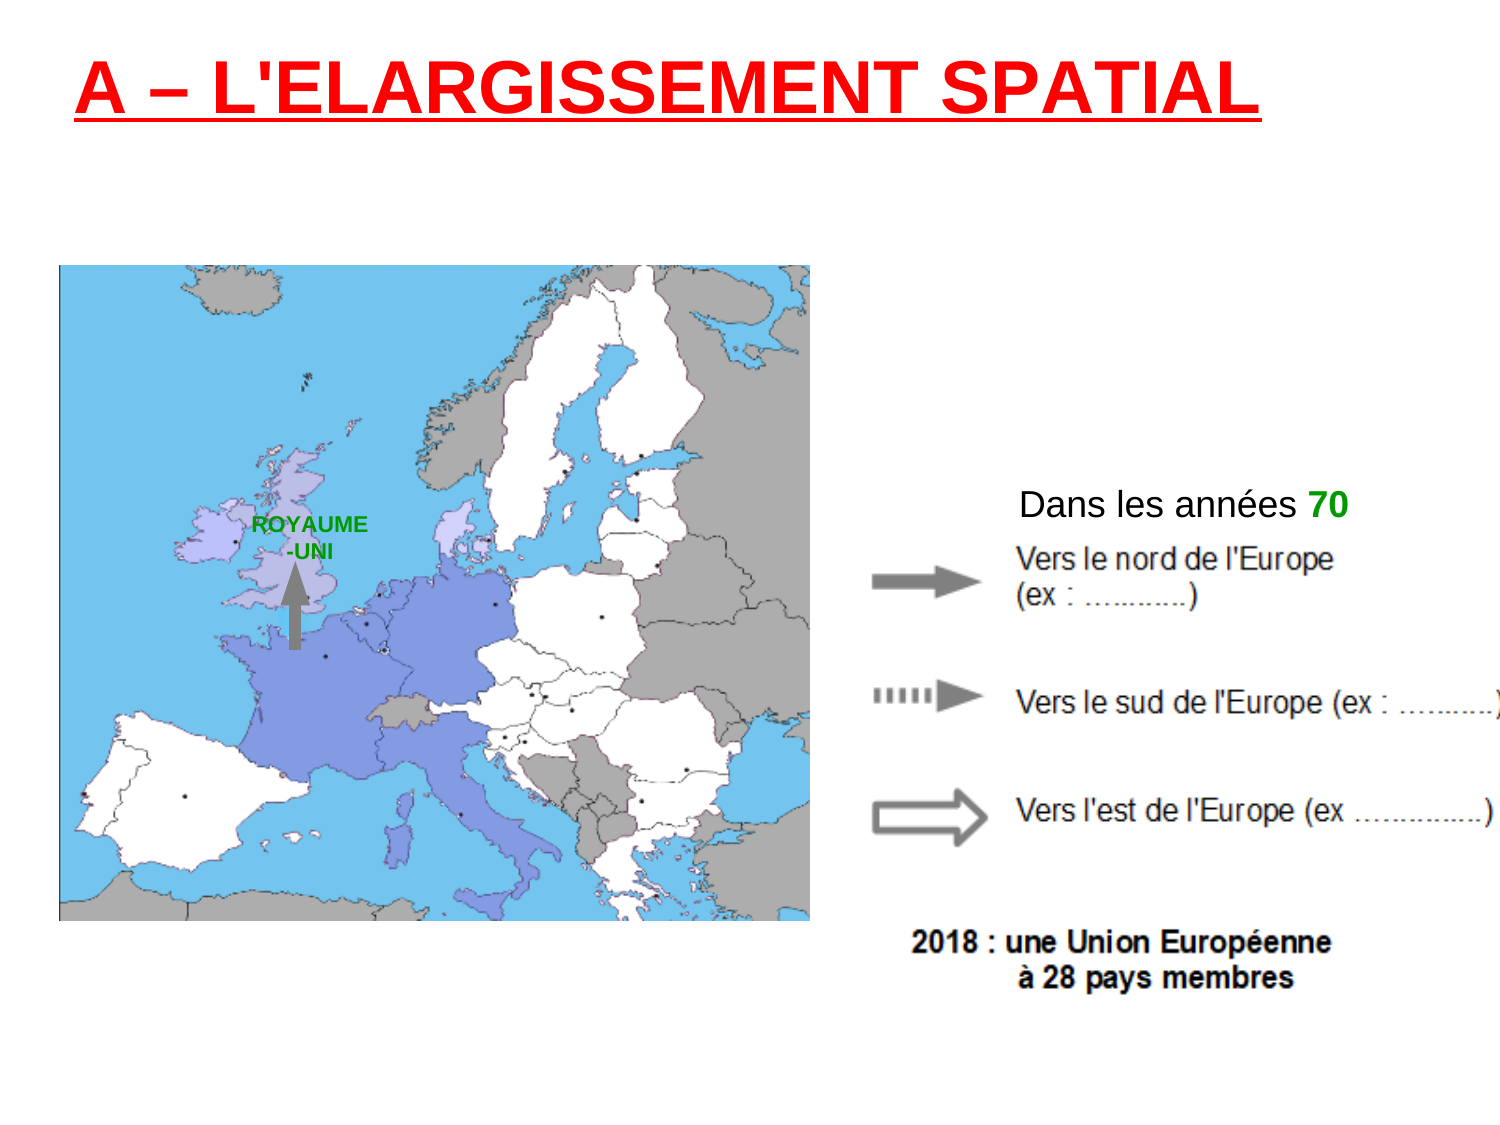

# A – L'ELARGISSEMENT SPATIAL
Dans les années 70
ROYAUME-UNI